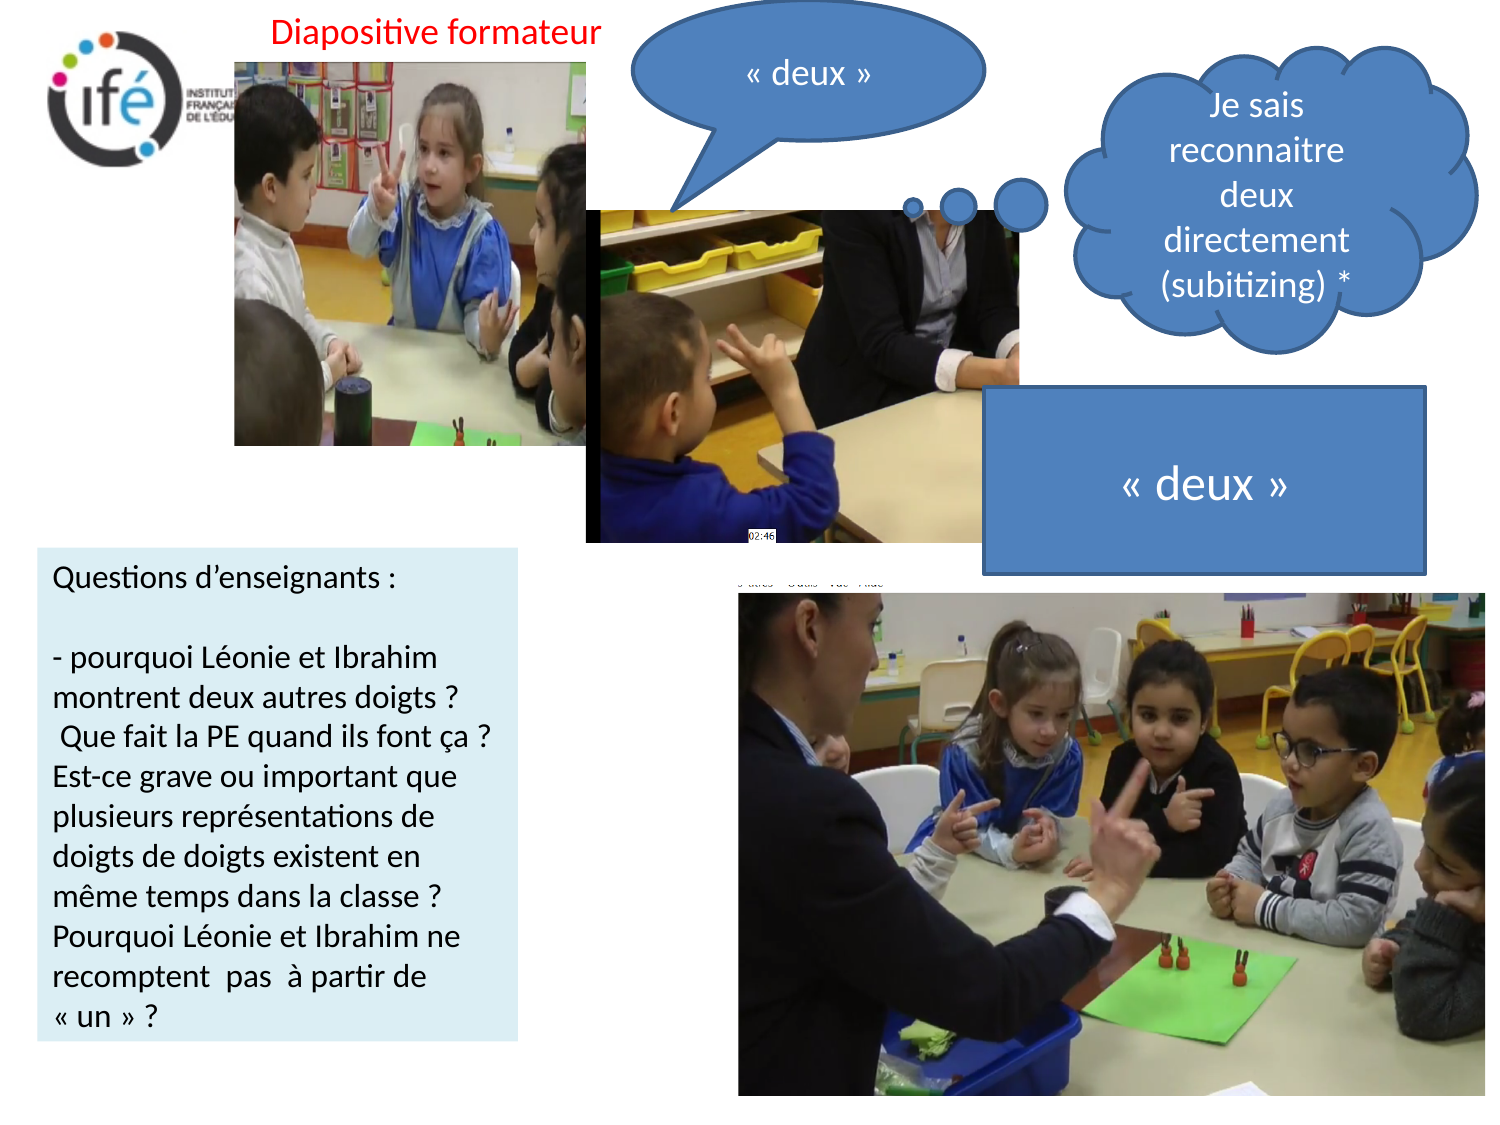

Diapositive formateur
« deux »
Je sais reconnaitre deux directement (subitizing) *
# « deux »
Questions d’enseignants :
- pourquoi Léonie et Ibrahim montrent deux autres doigts ?
 Que fait la PE quand ils font ça ? Est-ce grave ou important que plusieurs représentations de doigts de doigts existent en même temps dans la classe ?
Pourquoi Léonie et Ibrahim ne recomptent pas à partir de « un » ?